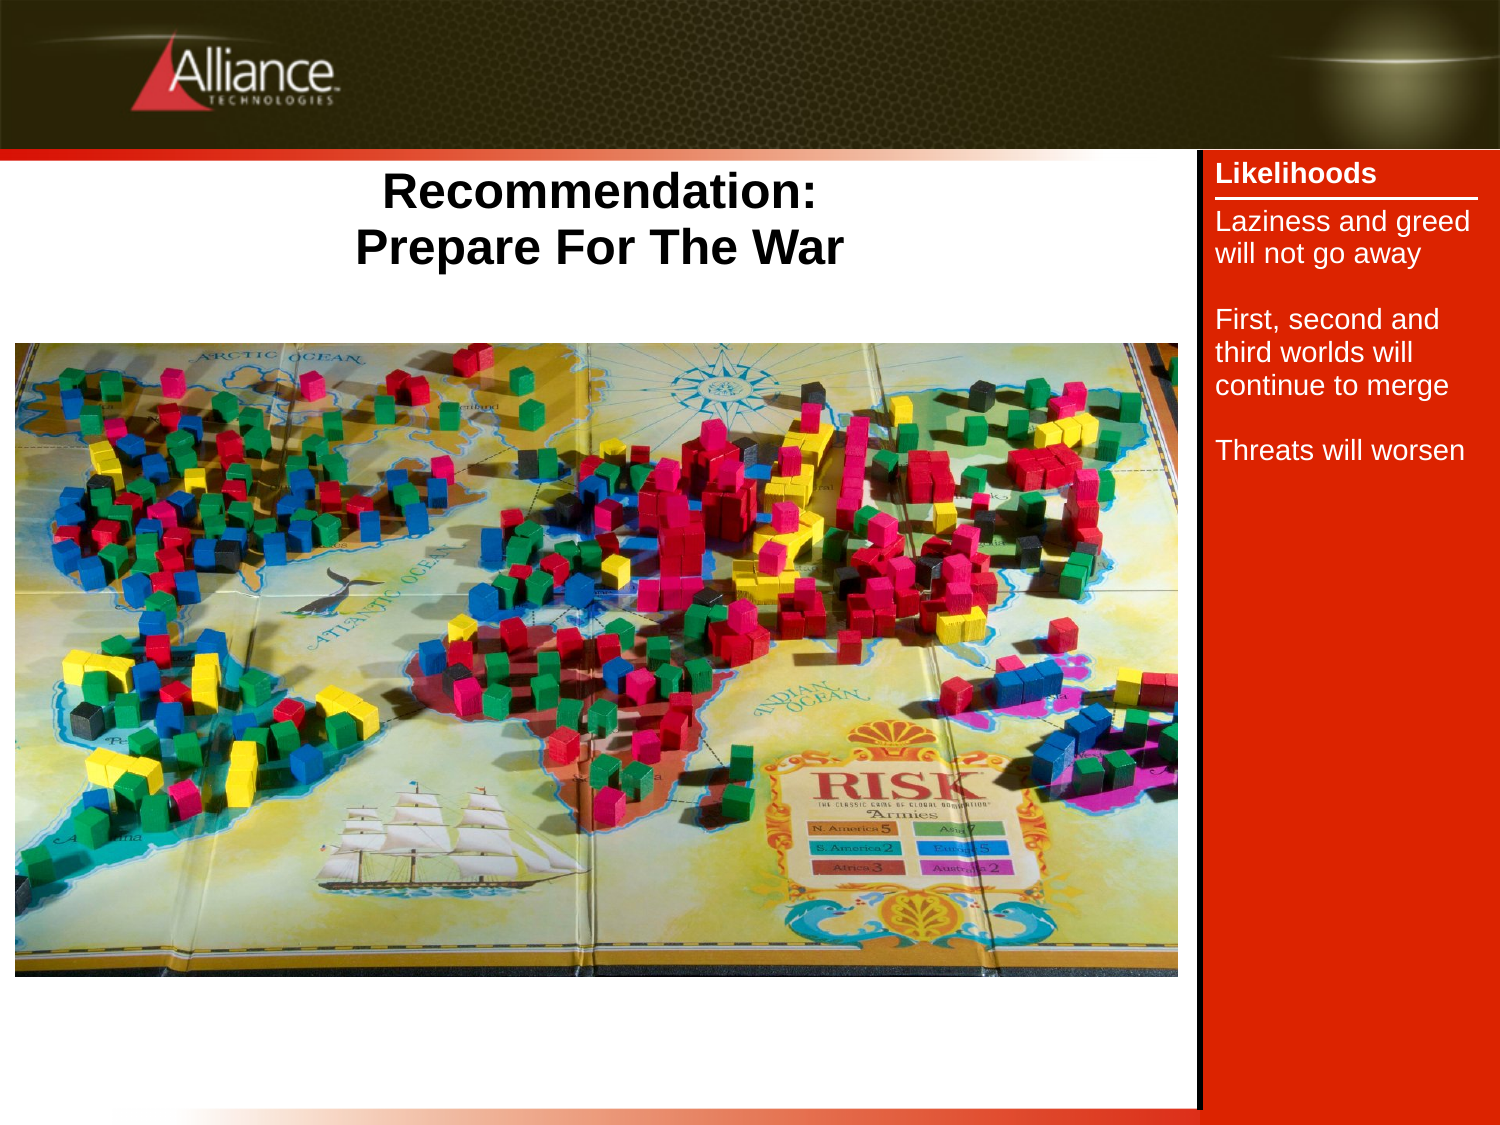

Likelihoods
Recommendation:
Prepare For The War
2020 Risk Slide Here
Laziness and greed will not go away
First, second and third worlds will continue to merge
Threats will worsen